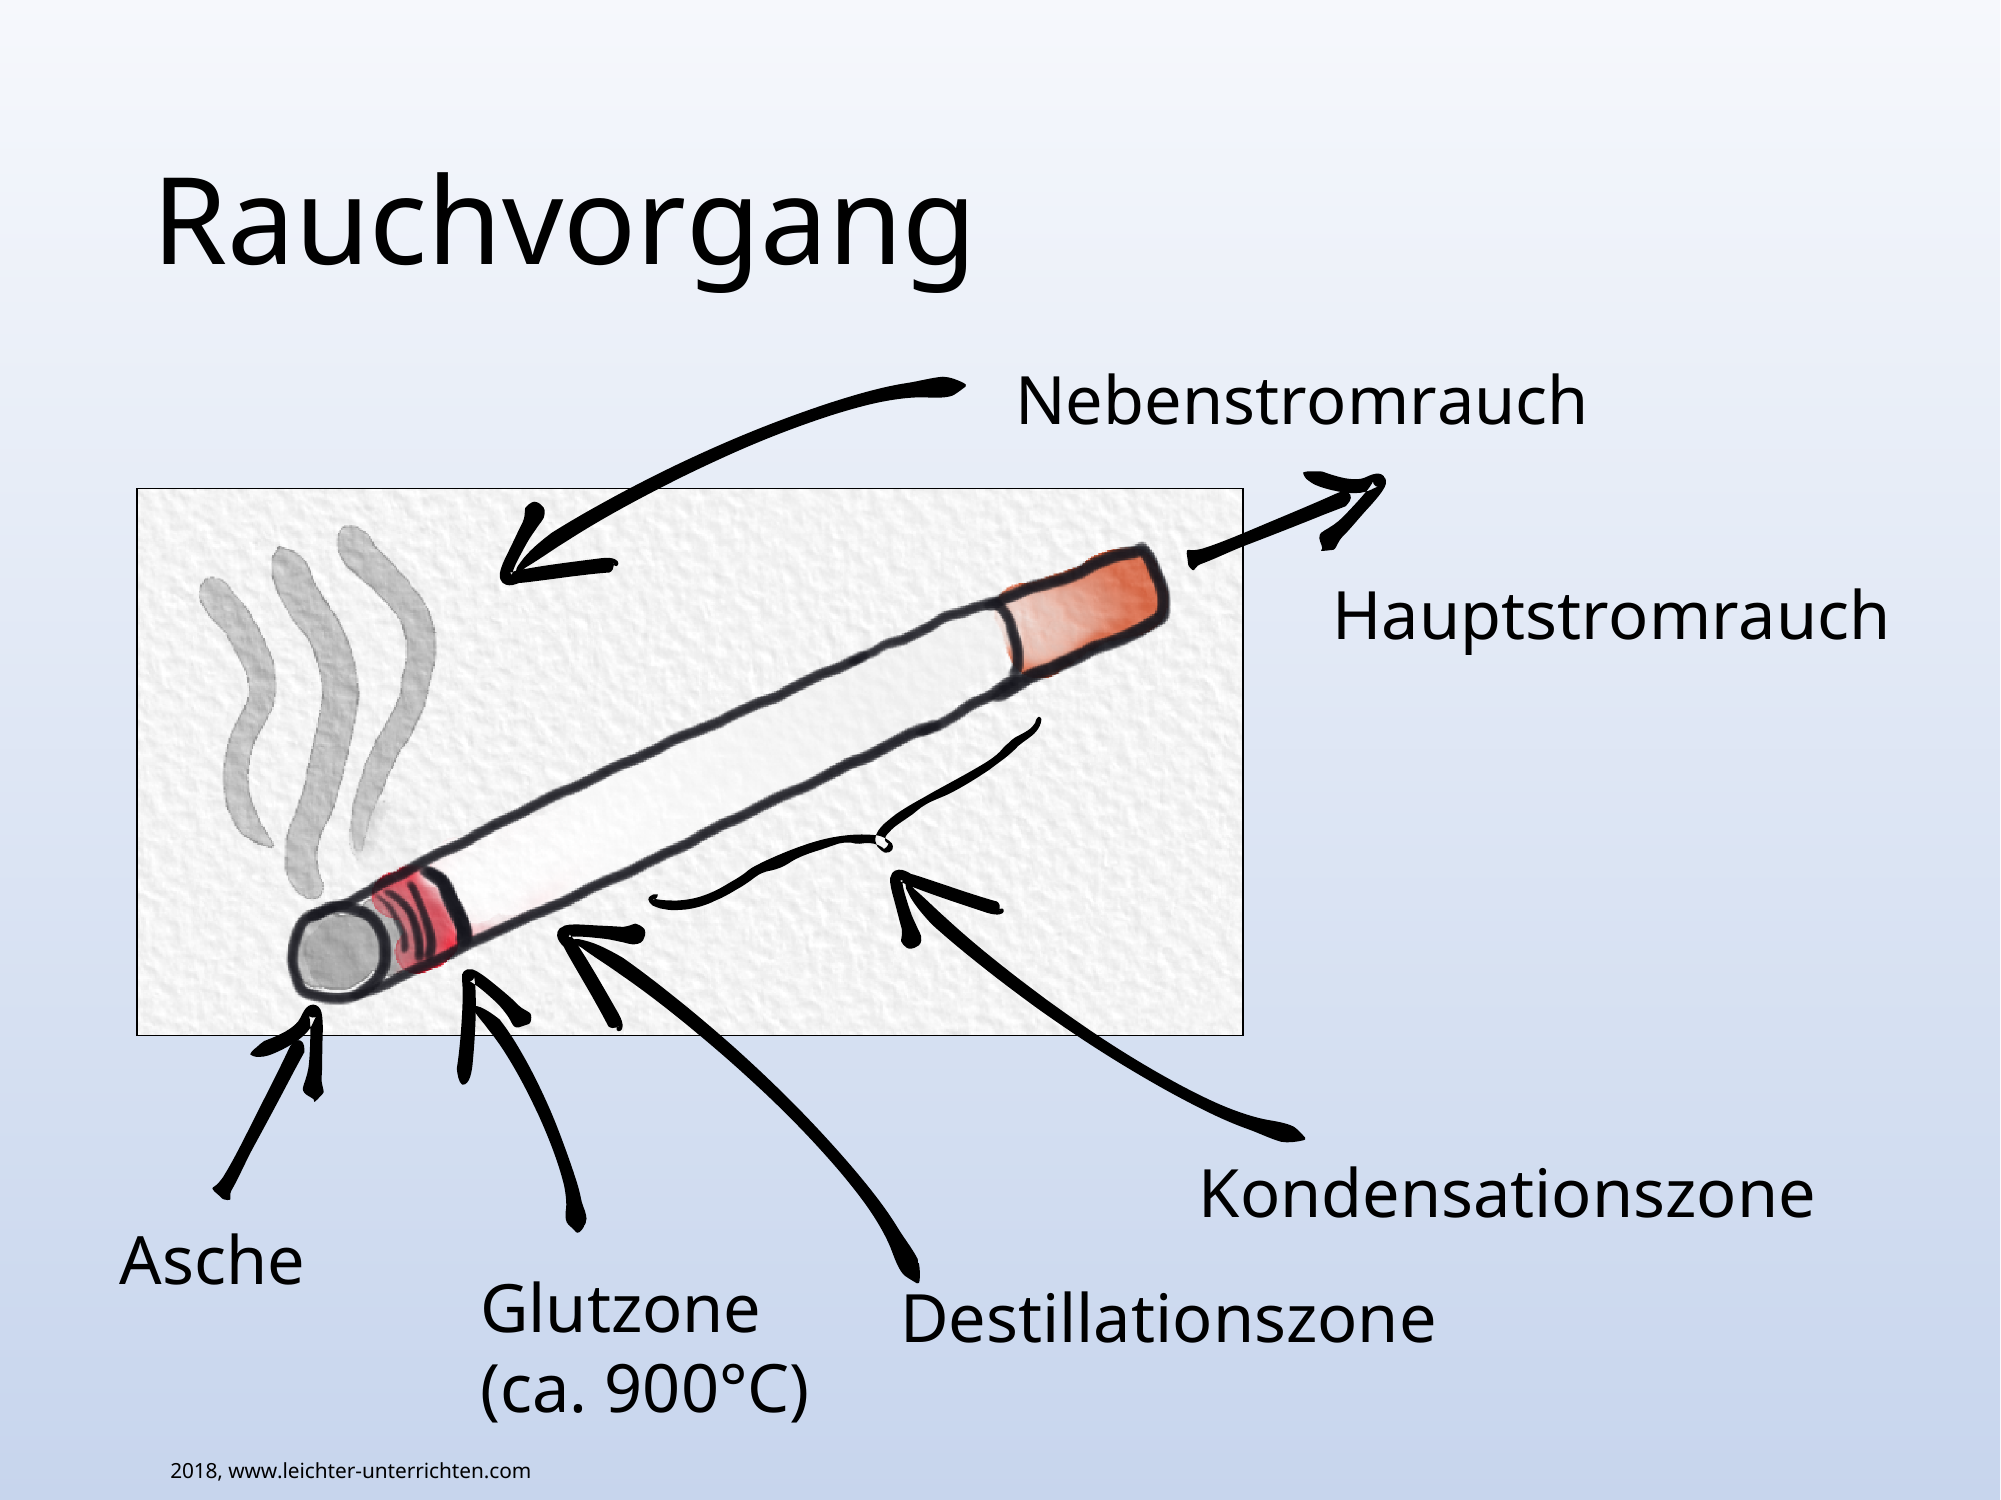

# Rauchvorgang
Nebenstromrauch
Hauptstromrauch
Kondensationszone
Asche
Glutzone
(ca. 900°C)
Destillationszone